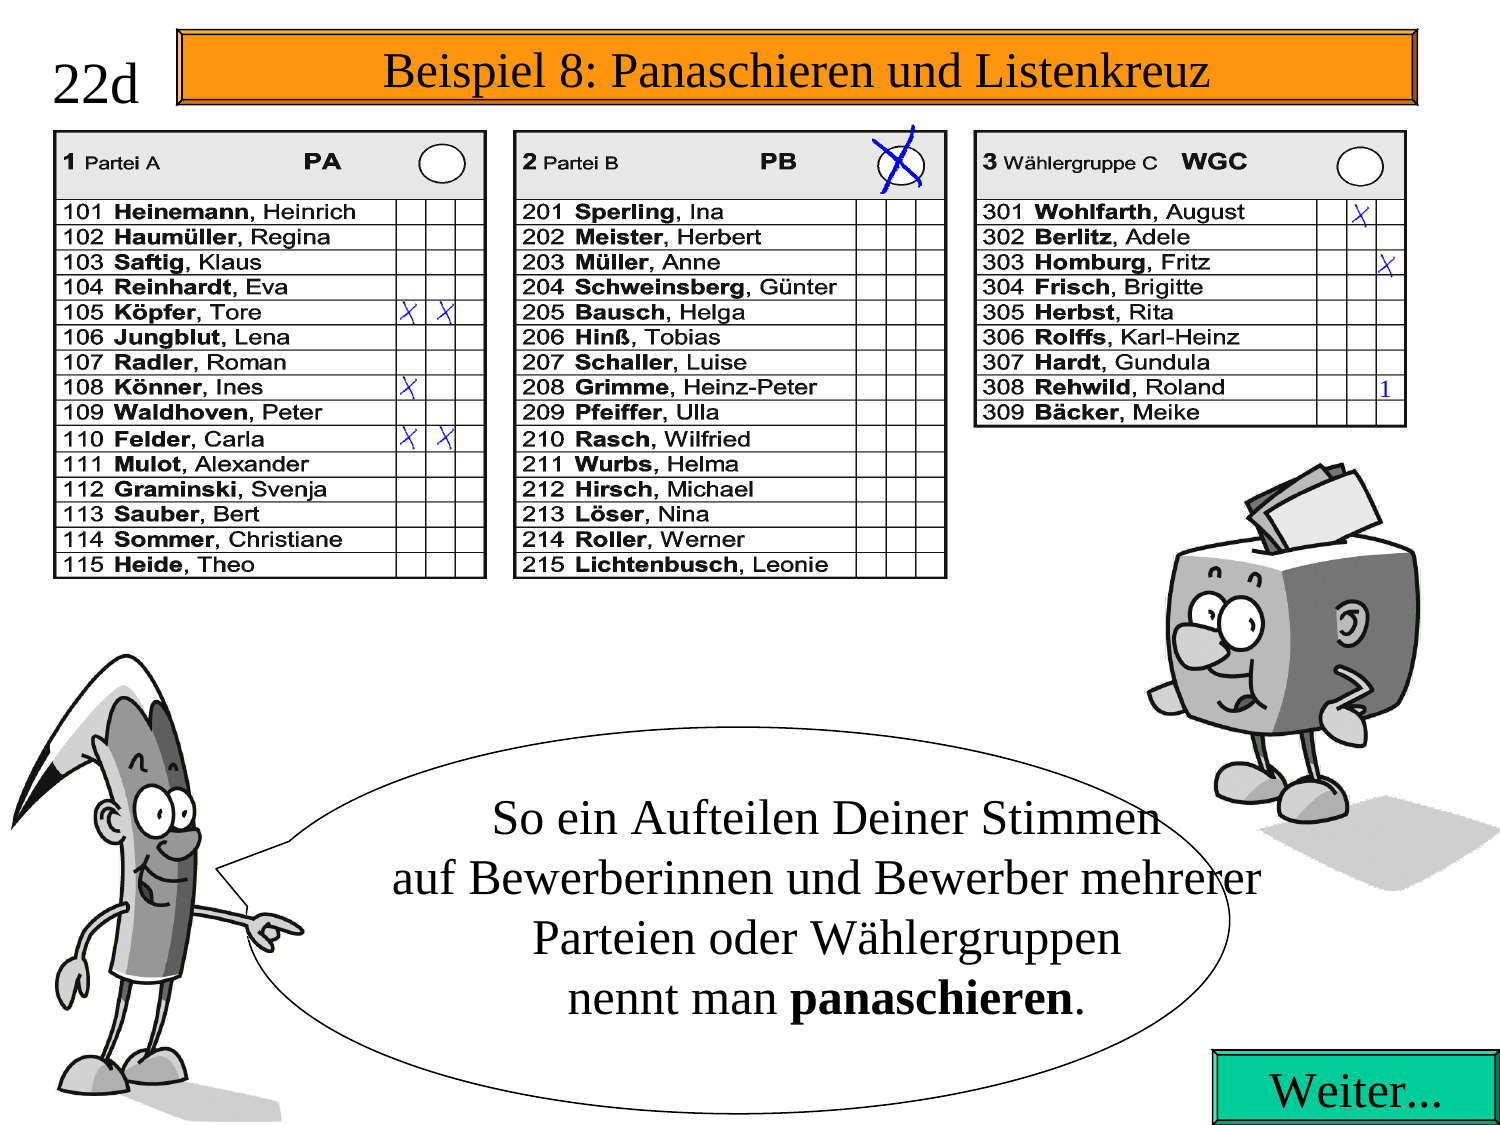

Beispiel 8: Panaschieren und Listenkreuz
22d
1
So ein Aufteilen Deiner Stimmen
auf Bewerberinnen und Bewerber mehrerer
Parteien oder Wählergruppen
nennt man panaschieren.
Weiter...